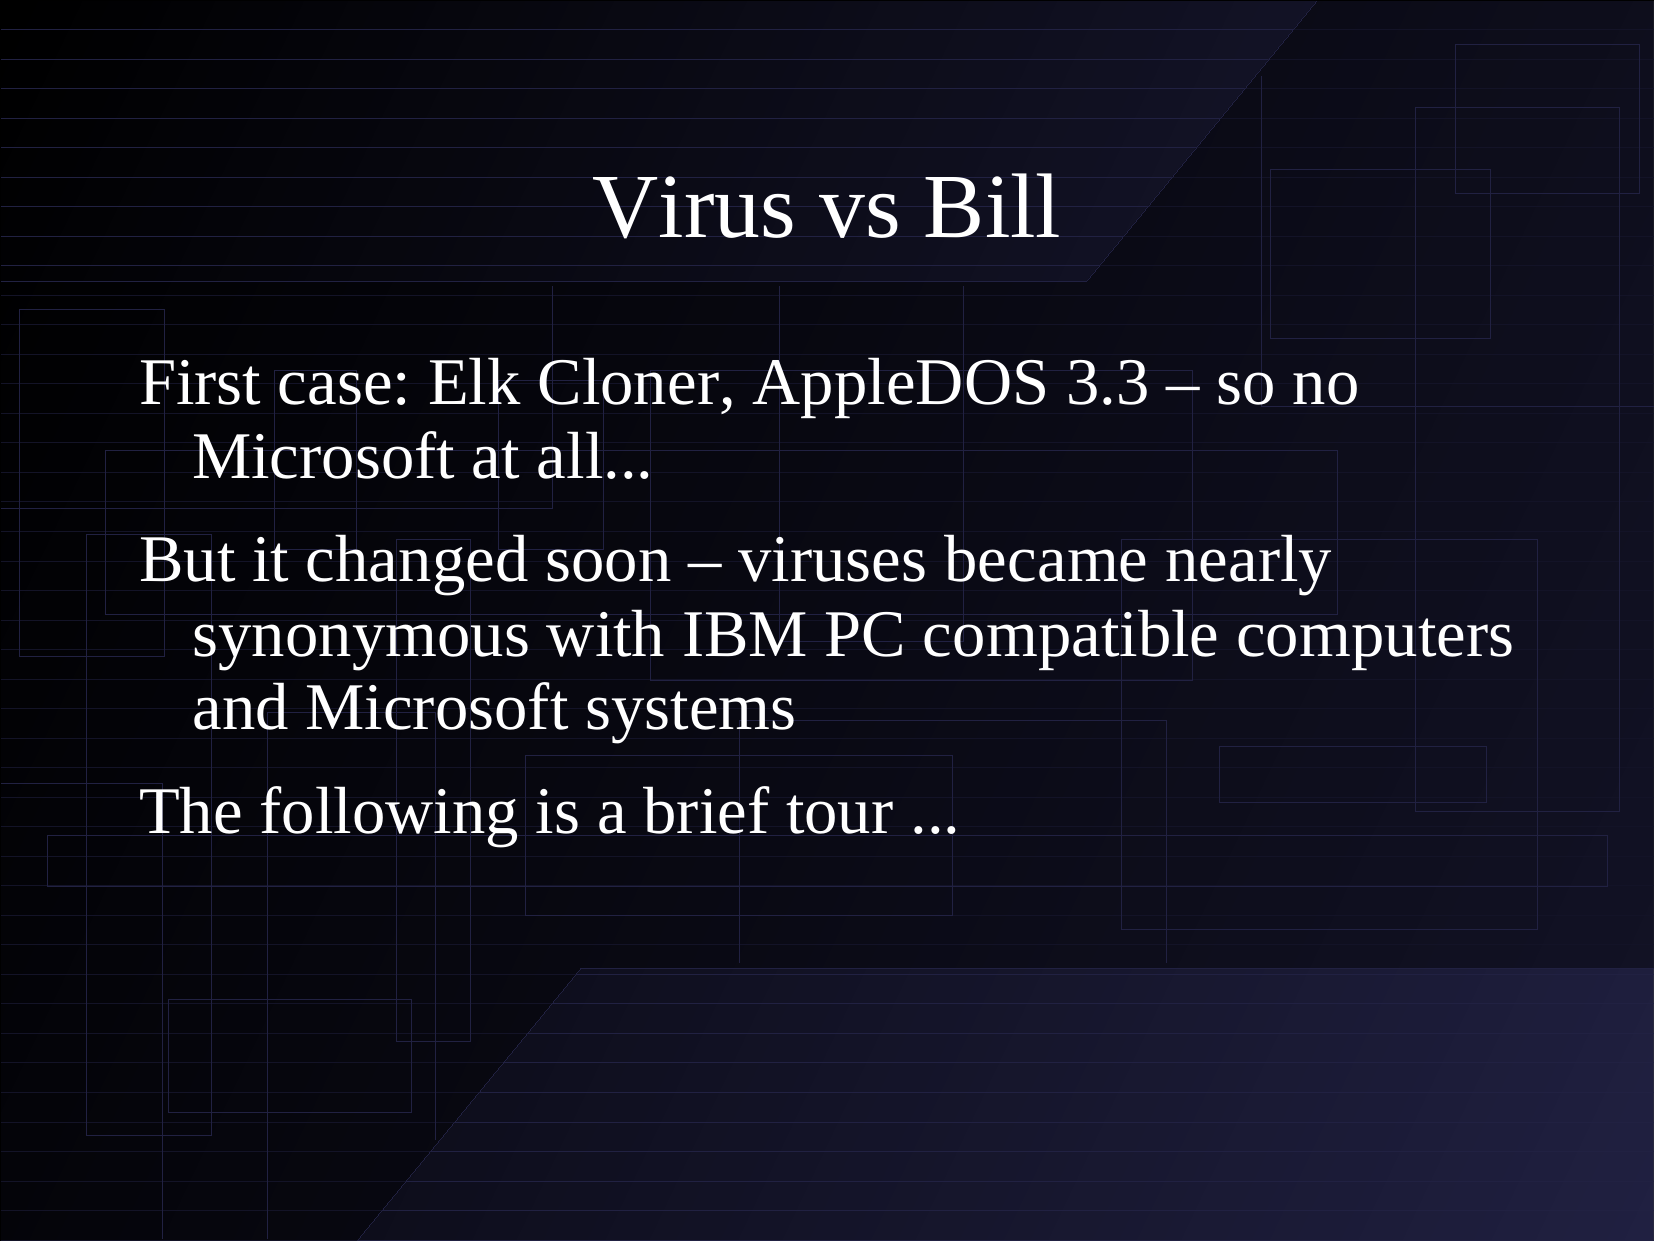

# Virus vs Bill
First case: Elk Cloner, AppleDOS 3.3 – so no Microsoft at all...
But it changed soon – viruses became nearly synonymous with IBM PC compatible computers and Microsoft systems
The following is a brief tour ...